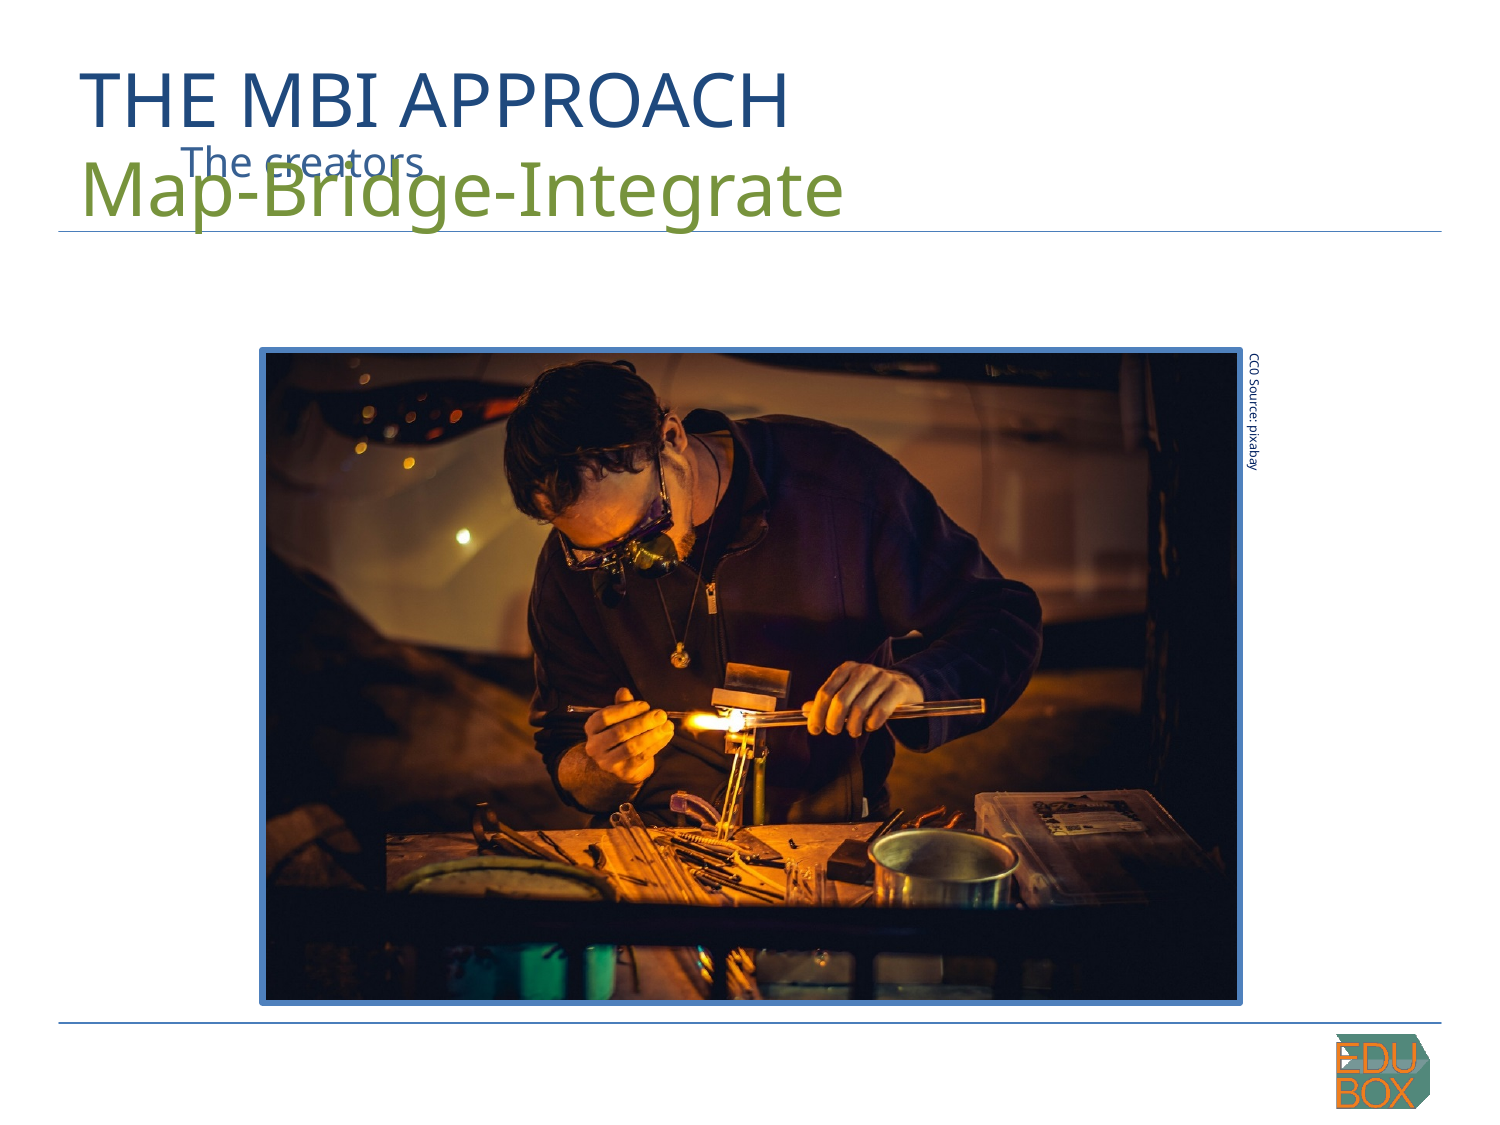

THE MBI APPROACH
Map-Bridge-Integrate
# The creators
CC0 Source: pixabay